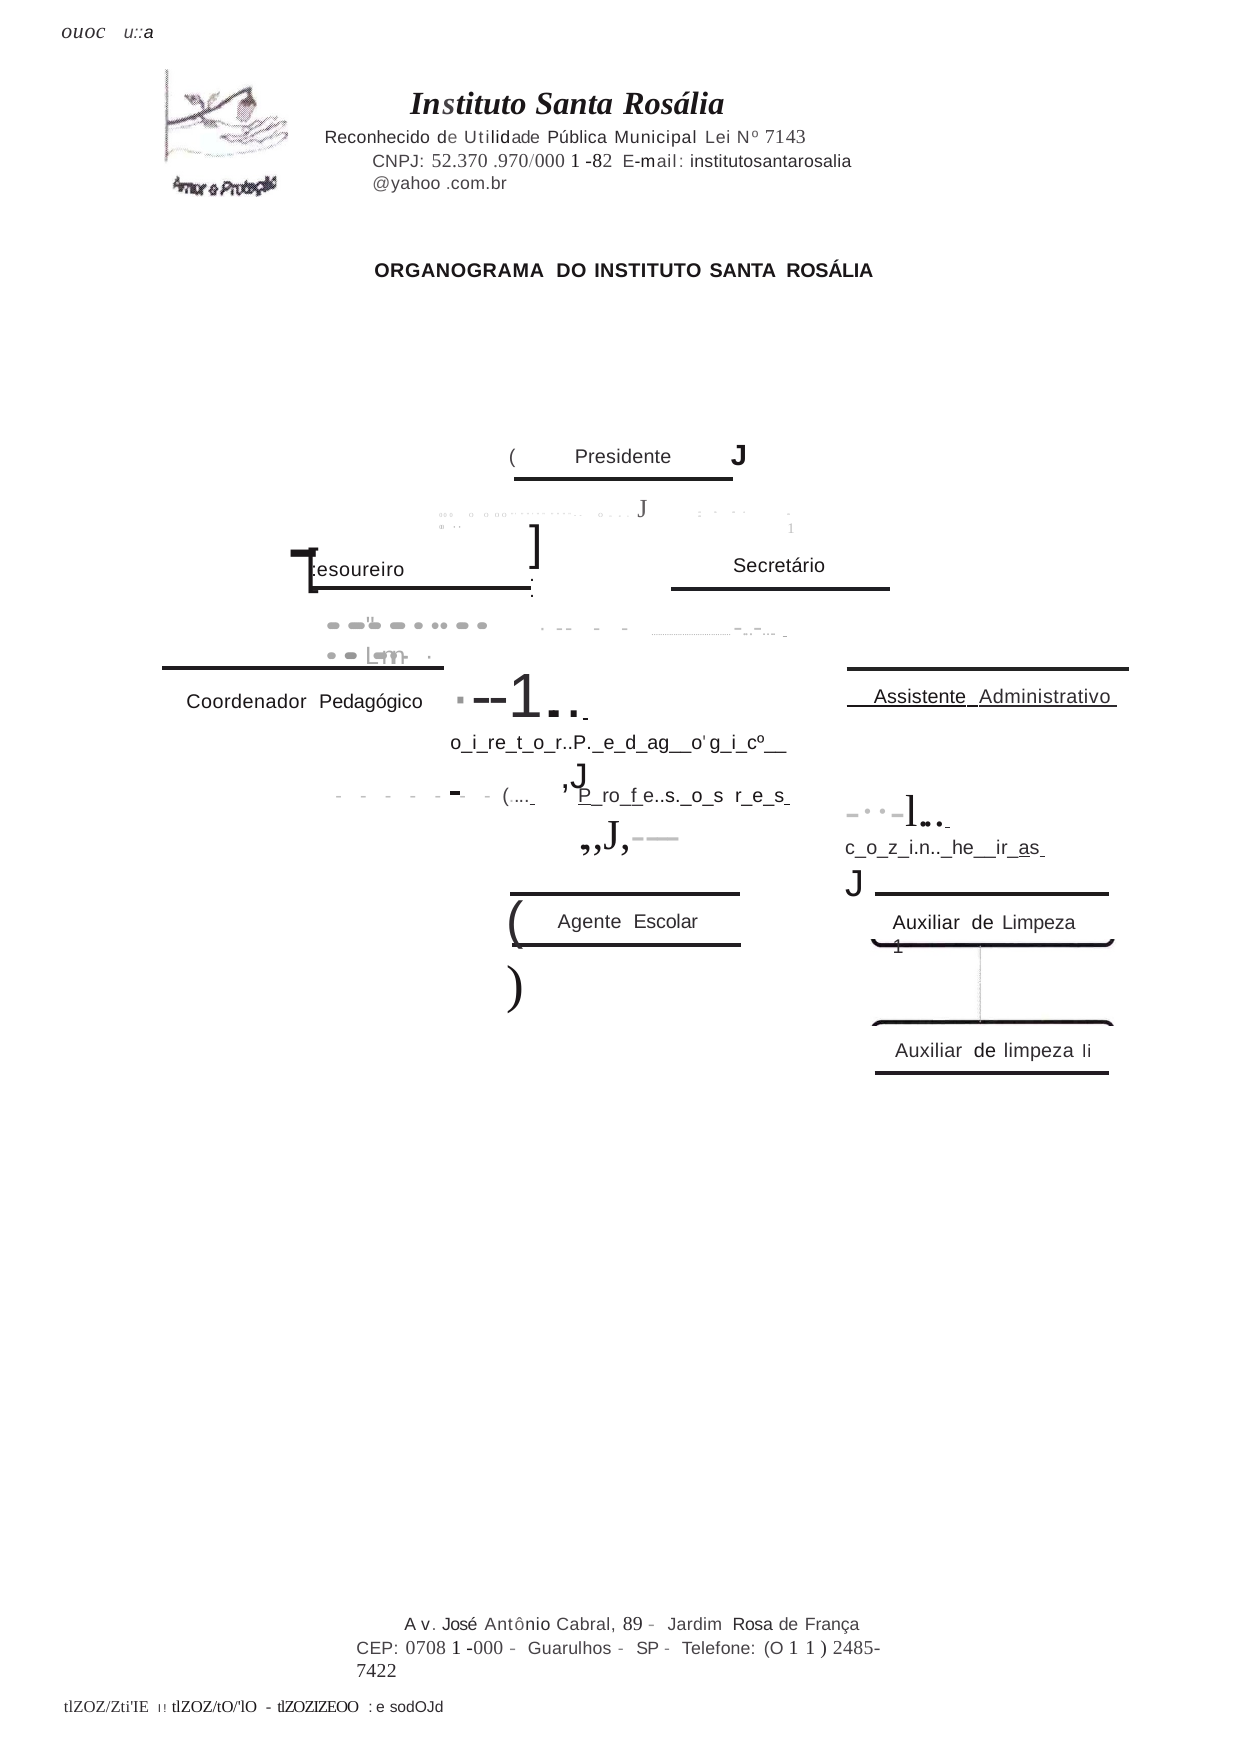

ouoc u::a
Instituto Santa Rosália
Reconhecido de Utilidade Pública Municipal Lei Nº 7143
CNPJ: 52.370 .970/000 1 -82 E-mail: institutosantarosalia @yahoo .com.br
ORGANOGRAMA DO INSTITUTO SANTA ROSÁLIA
J
(
Presidente
-
0 0 0	O O O O "' ""'"" """"-- O m m o J 00 • •
m 	1
m m m o m
]
..
[
Secretário
:esoureiro
·----.................................... -...-....
•••• ••••••"•••• •••••• •• •• •••• ••• •• •••• L••••n•n··· ·
·--1... 	o_i_re_t_o_r..P._e_d_ag__o'g_i_cº__ 	,J
 Assistente Administrativo
Coordenador Pedagógico
-··-l... 	c_o_z_i.n.._he__ir_as 	J
-------(.... 	P_ro_f_e..s._o_s r_e_s 	.,,J,----
(	)
Agente Escolar
Auxiliar de Limpeza 1
Auxiliar de limpeza li
A v. José Antônio Cabral, 89 - Jardim Rosa de França CEP: 0708 1 -000 - Guarulhos - SP - Telefone: (O 1 1 ) 2485-7422
tlZOZ/Zti'IE I! tlZOZ/tO/'lO - tlZOZIZEOO :esodOJd